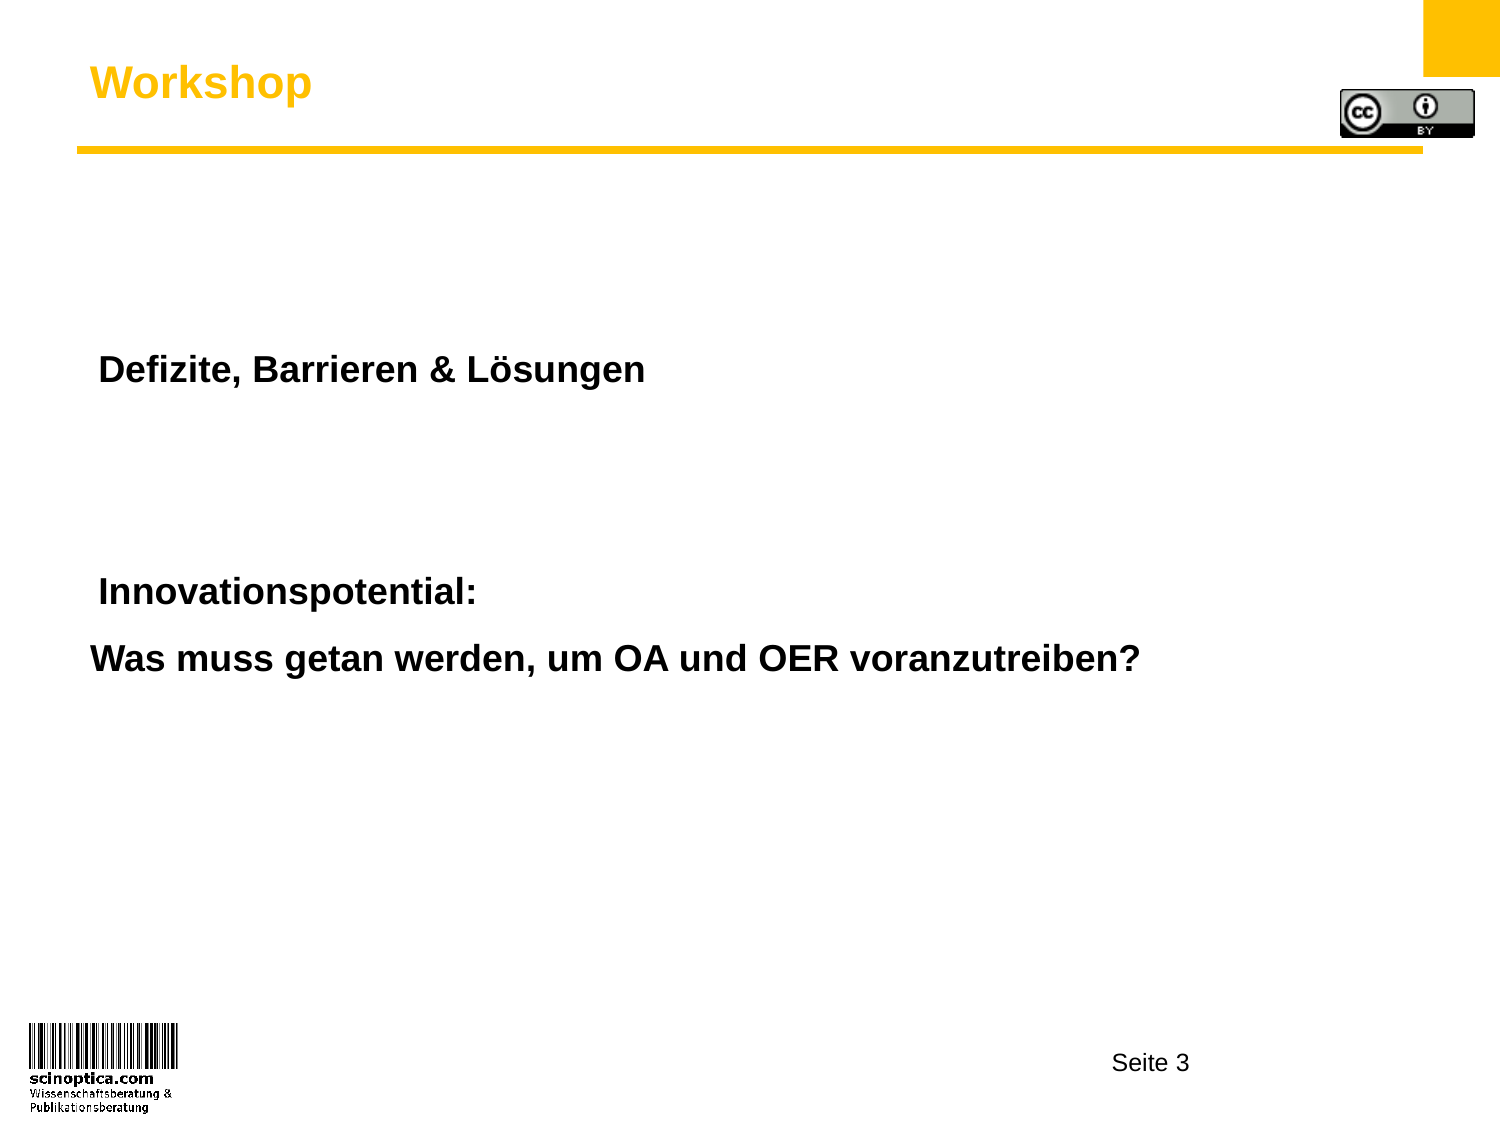

# Workshop
Defizite, Barrieren & Lösungen
Innovationspotential:
Was muss getan werden, um OA und OER voranzutreiben?
Seite